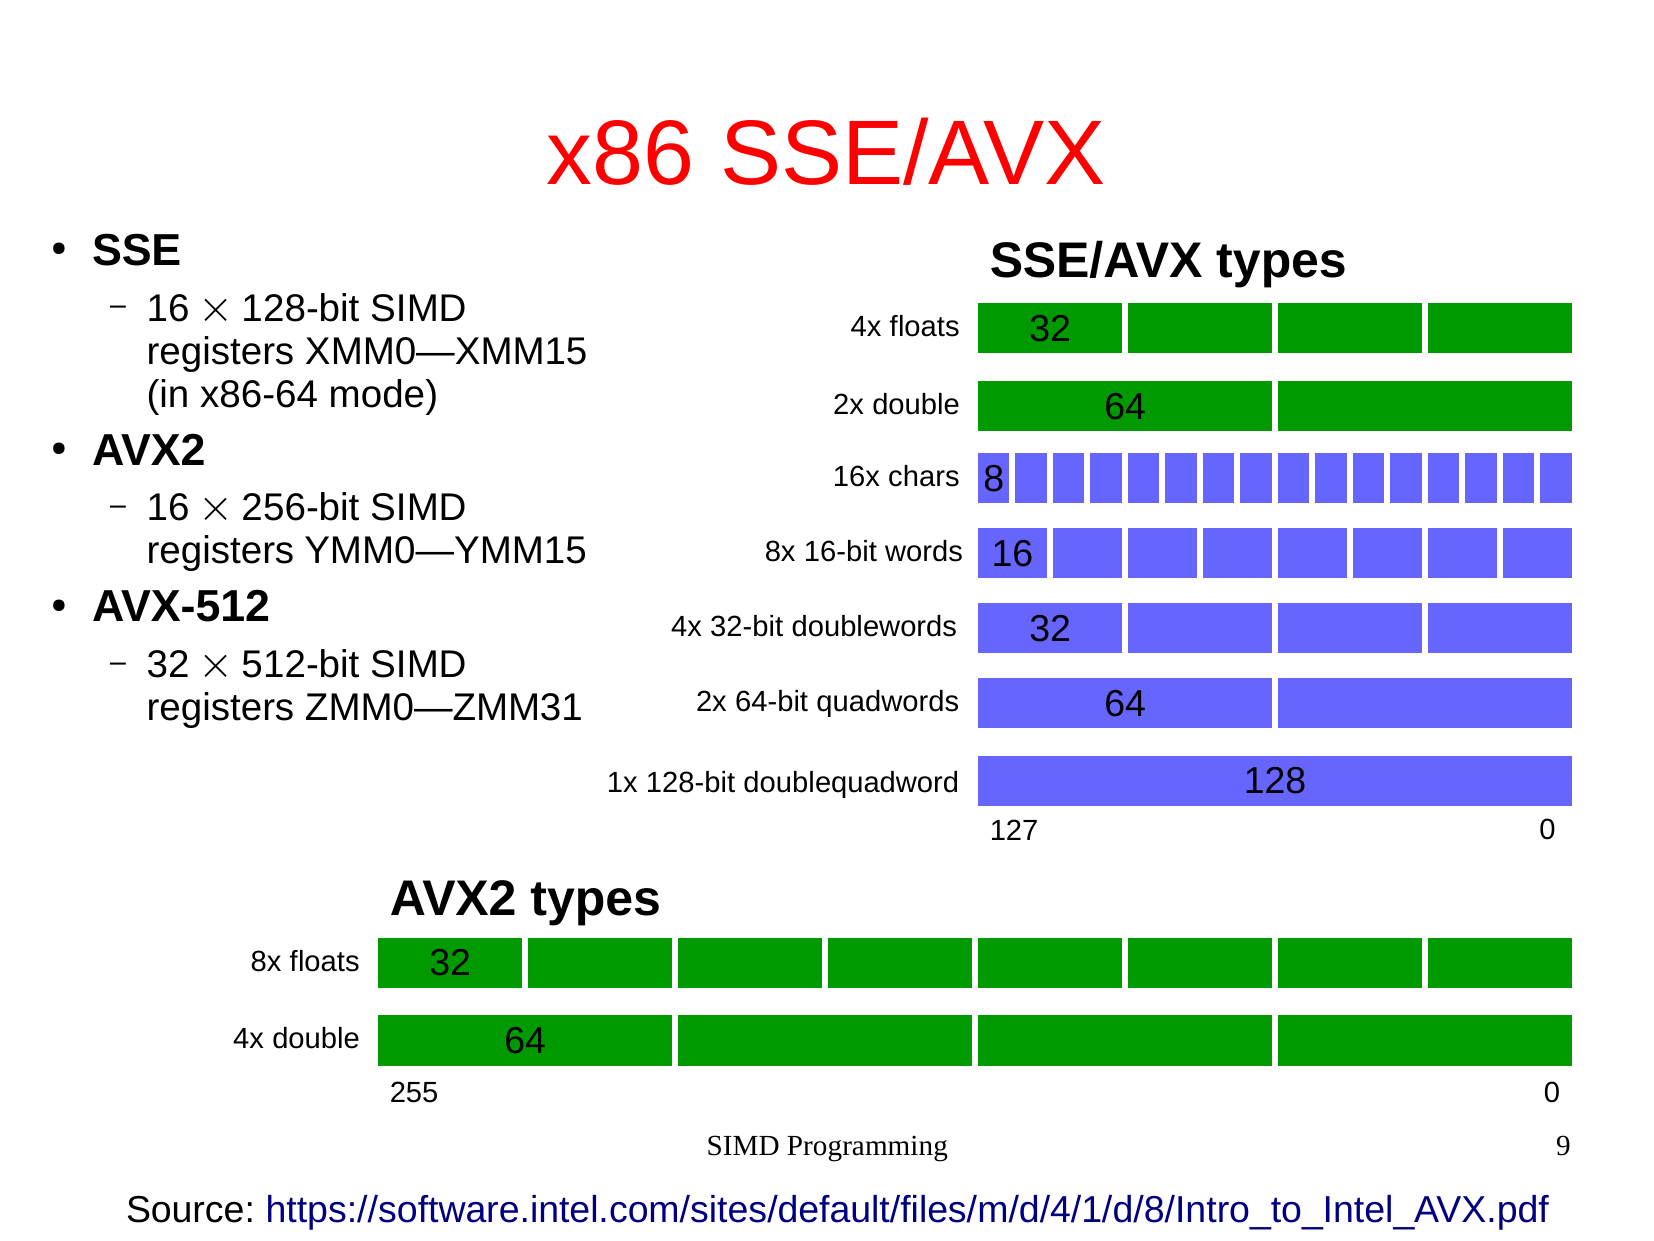

# x86 SSE/AVX
SSE
16 ´ 128-bit SIMD registers XMM0—XMM15 (in x86-64 mode)
AVX2
16 ´ 256-bit SIMD registers YMM0—YMM15
AVX-512
32 ´ 512-bit SIMD registers ZMM0—ZMM31
SSE/AVX types
32
4x floats
64
2x double
8
16x chars
16
8x 16-bit words
32
4x 32-bit doublewords
64
2x 64-bit quadwords
128
1x 128-bit doublequadword
0
127
AVX2 types
32
8x floats
64
4x double
255
0
SIMD Programming
9
Source: https://software.intel.com/sites/default/files/m/d/4/1/d/8/Intro_to_Intel_AVX.pdf